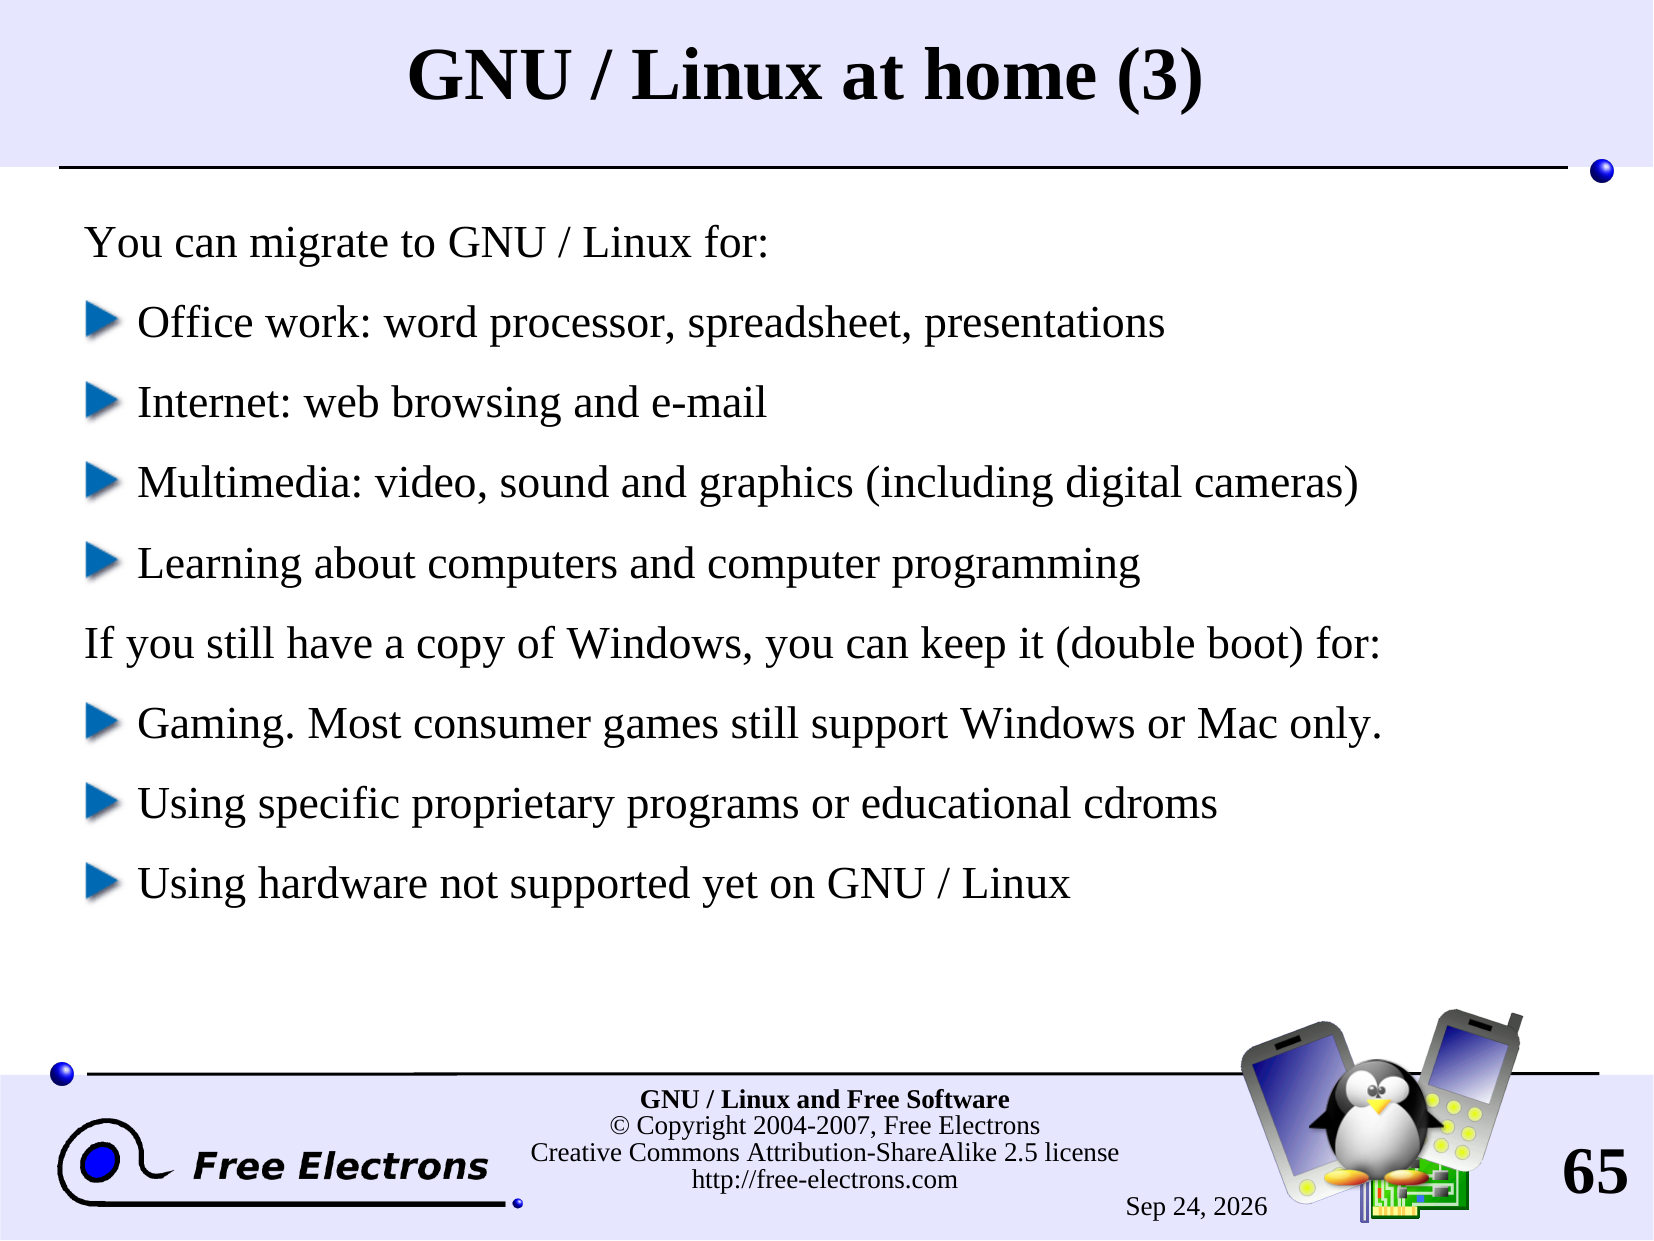

# GNU / Linux at home (3)
You can migrate to GNU / Linux for:
Office work: word processor, spreadsheet, presentations
Internet: web browsing and e-mail
Multimedia: video, sound and graphics (including digital cameras)
Learning about computers and computer programming
If you still have a copy of Windows, you can keep it (double boot) for:
Gaming. Most consumer games still support Windows or Mac only.
Using specific proprietary programs or educational cdroms
Using hardware not supported yet on GNU / Linux